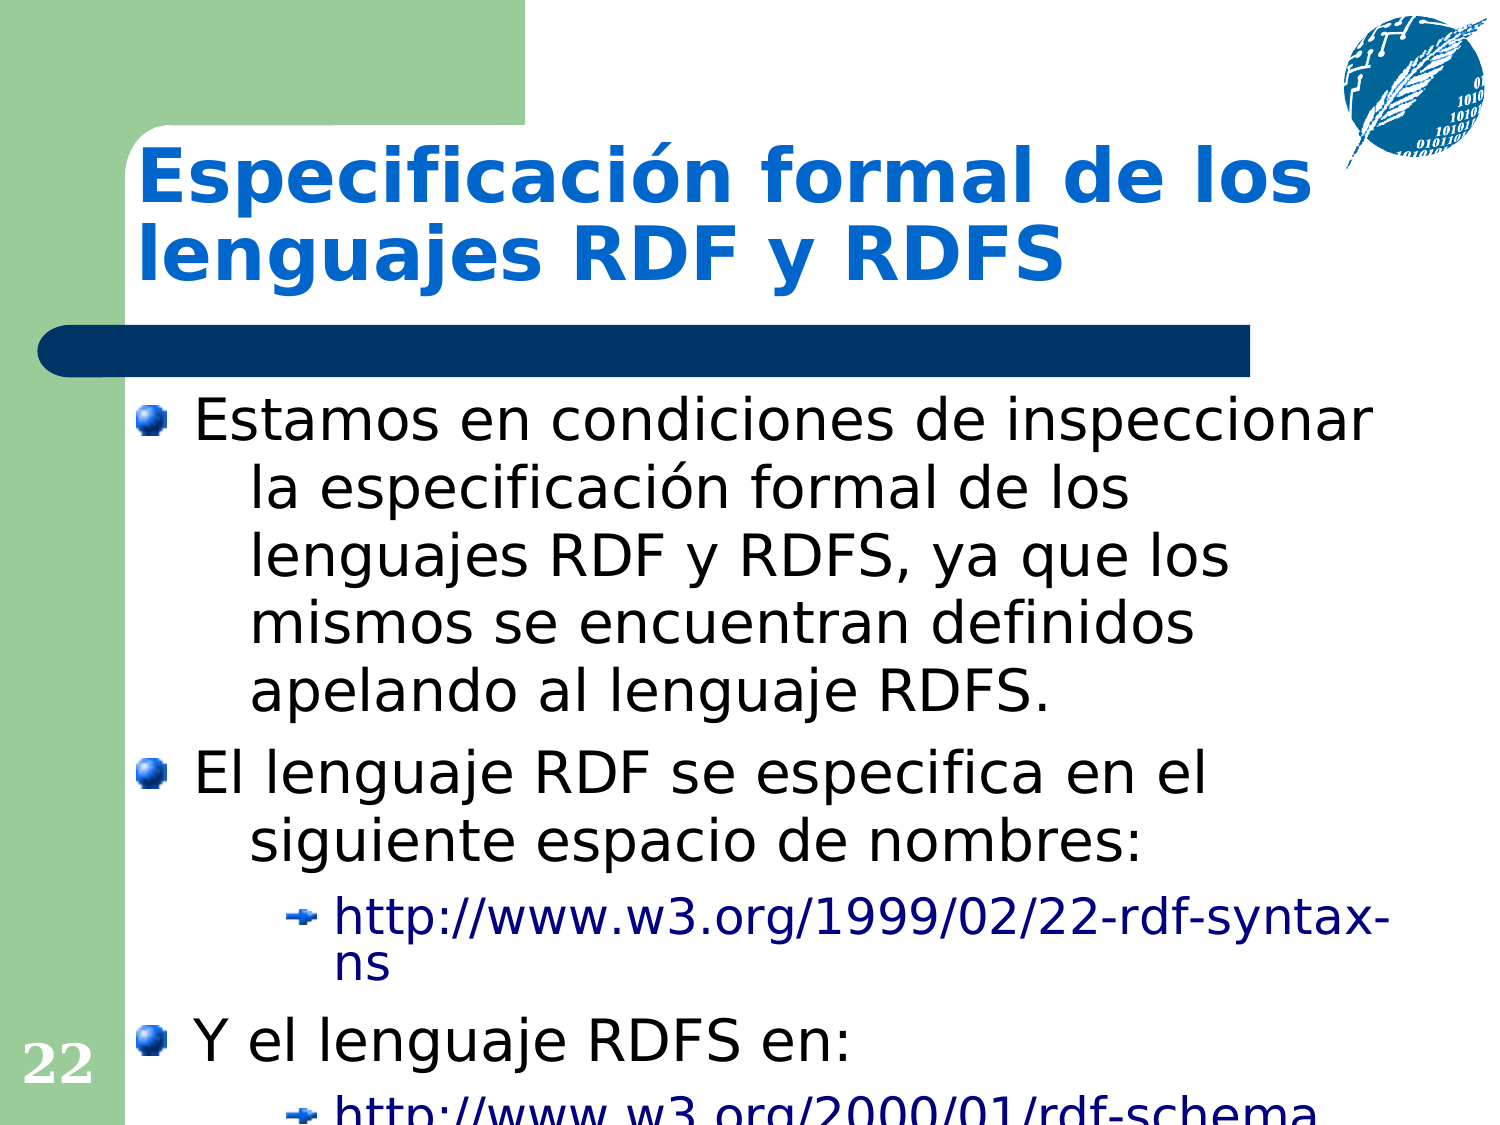

# Especificación formal de los lenguajes RDF y RDFS
Estamos en condiciones de inspeccionar la especificación formal de los lenguajes RDF y RDFS, ya que los mismos se encuentran definidos apelando al lenguaje RDFS.
El lenguaje RDF se especifica en el siguiente espacio de nombres:
http://www.w3.org/1999/02/22-rdf-syntax-ns
Y el lenguaje RDFS en:
http://www.w3.org/2000/01/rdf-schema
22